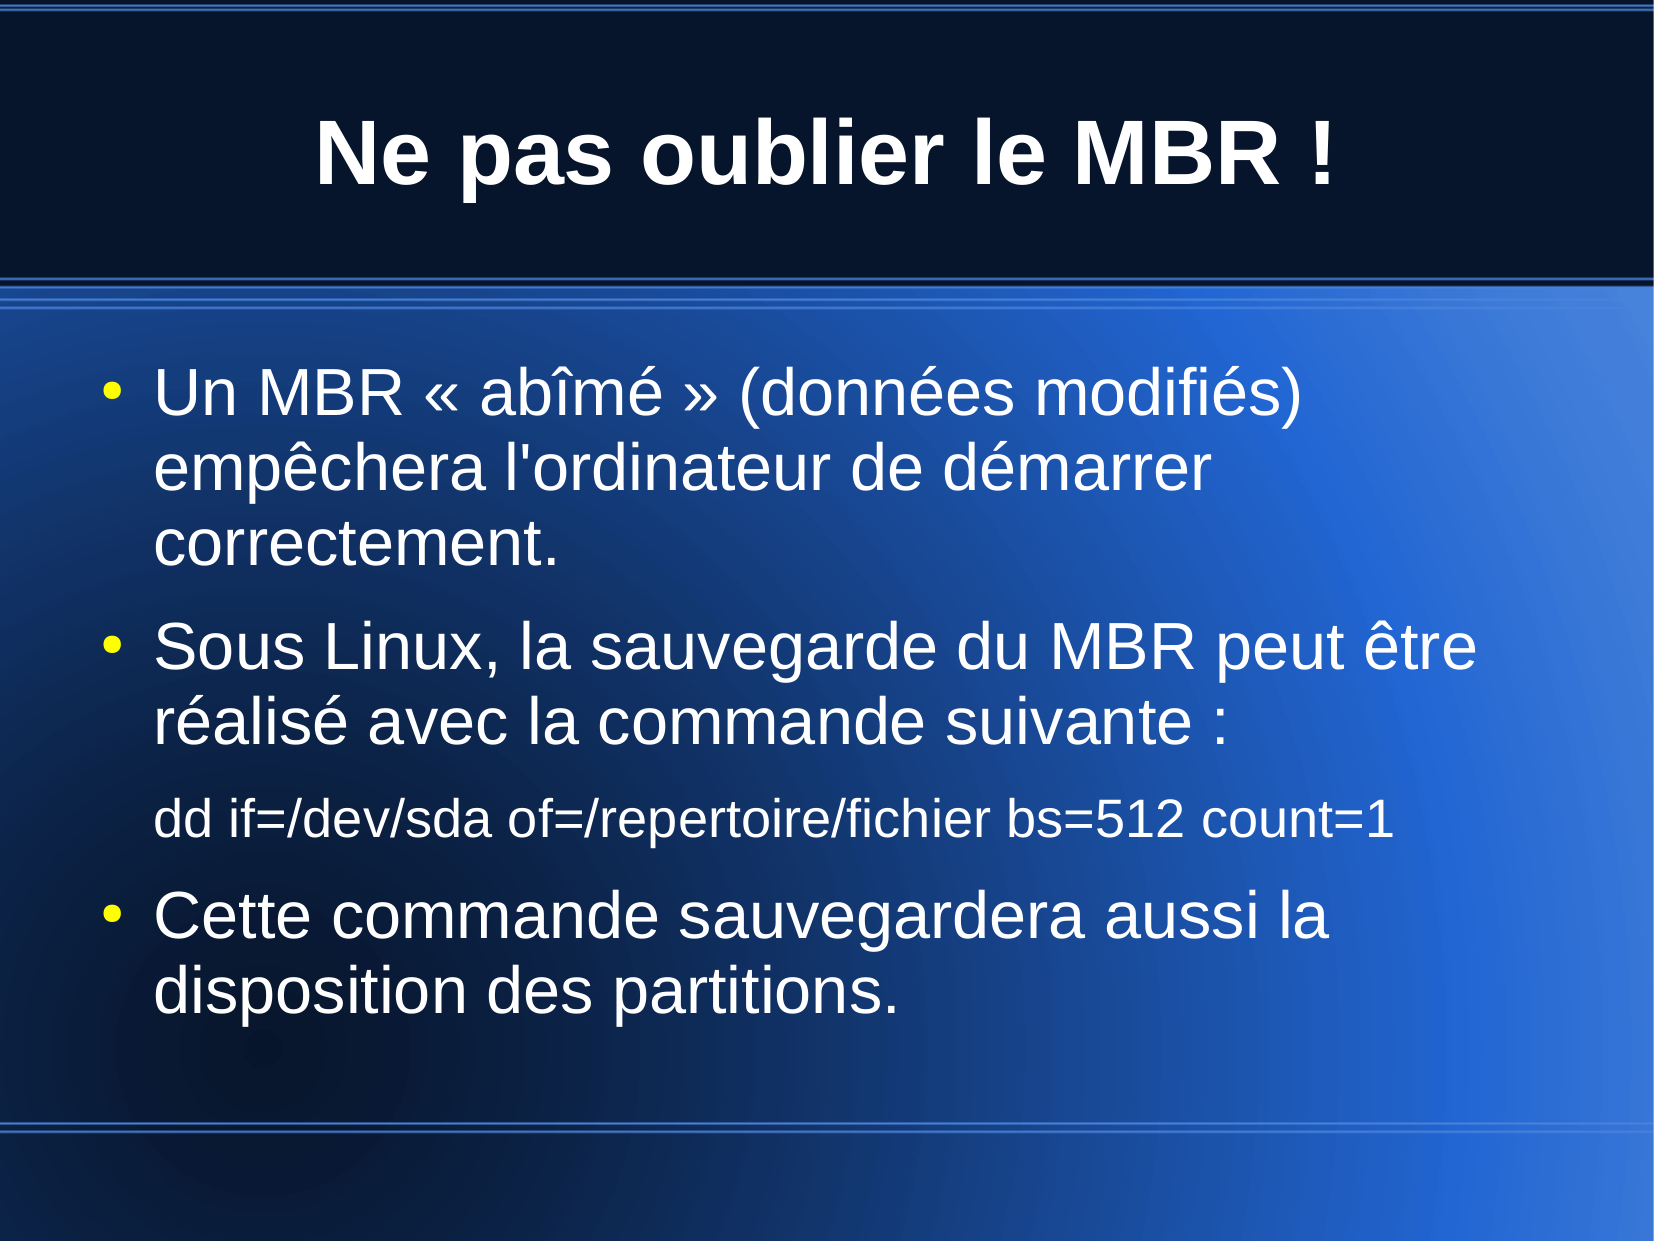

# Ne pas oublier le MBR !
Un MBR « abîmé » (données modifiés) empêchera l'ordinateur de démarrer correctement.
Sous Linux, la sauvegarde du MBR peut être réalisé avec la commande suivante :
dd if=/dev/sda of=/repertoire/fichier bs=512 count=1
Cette commande sauvegardera aussi la disposition des partitions.